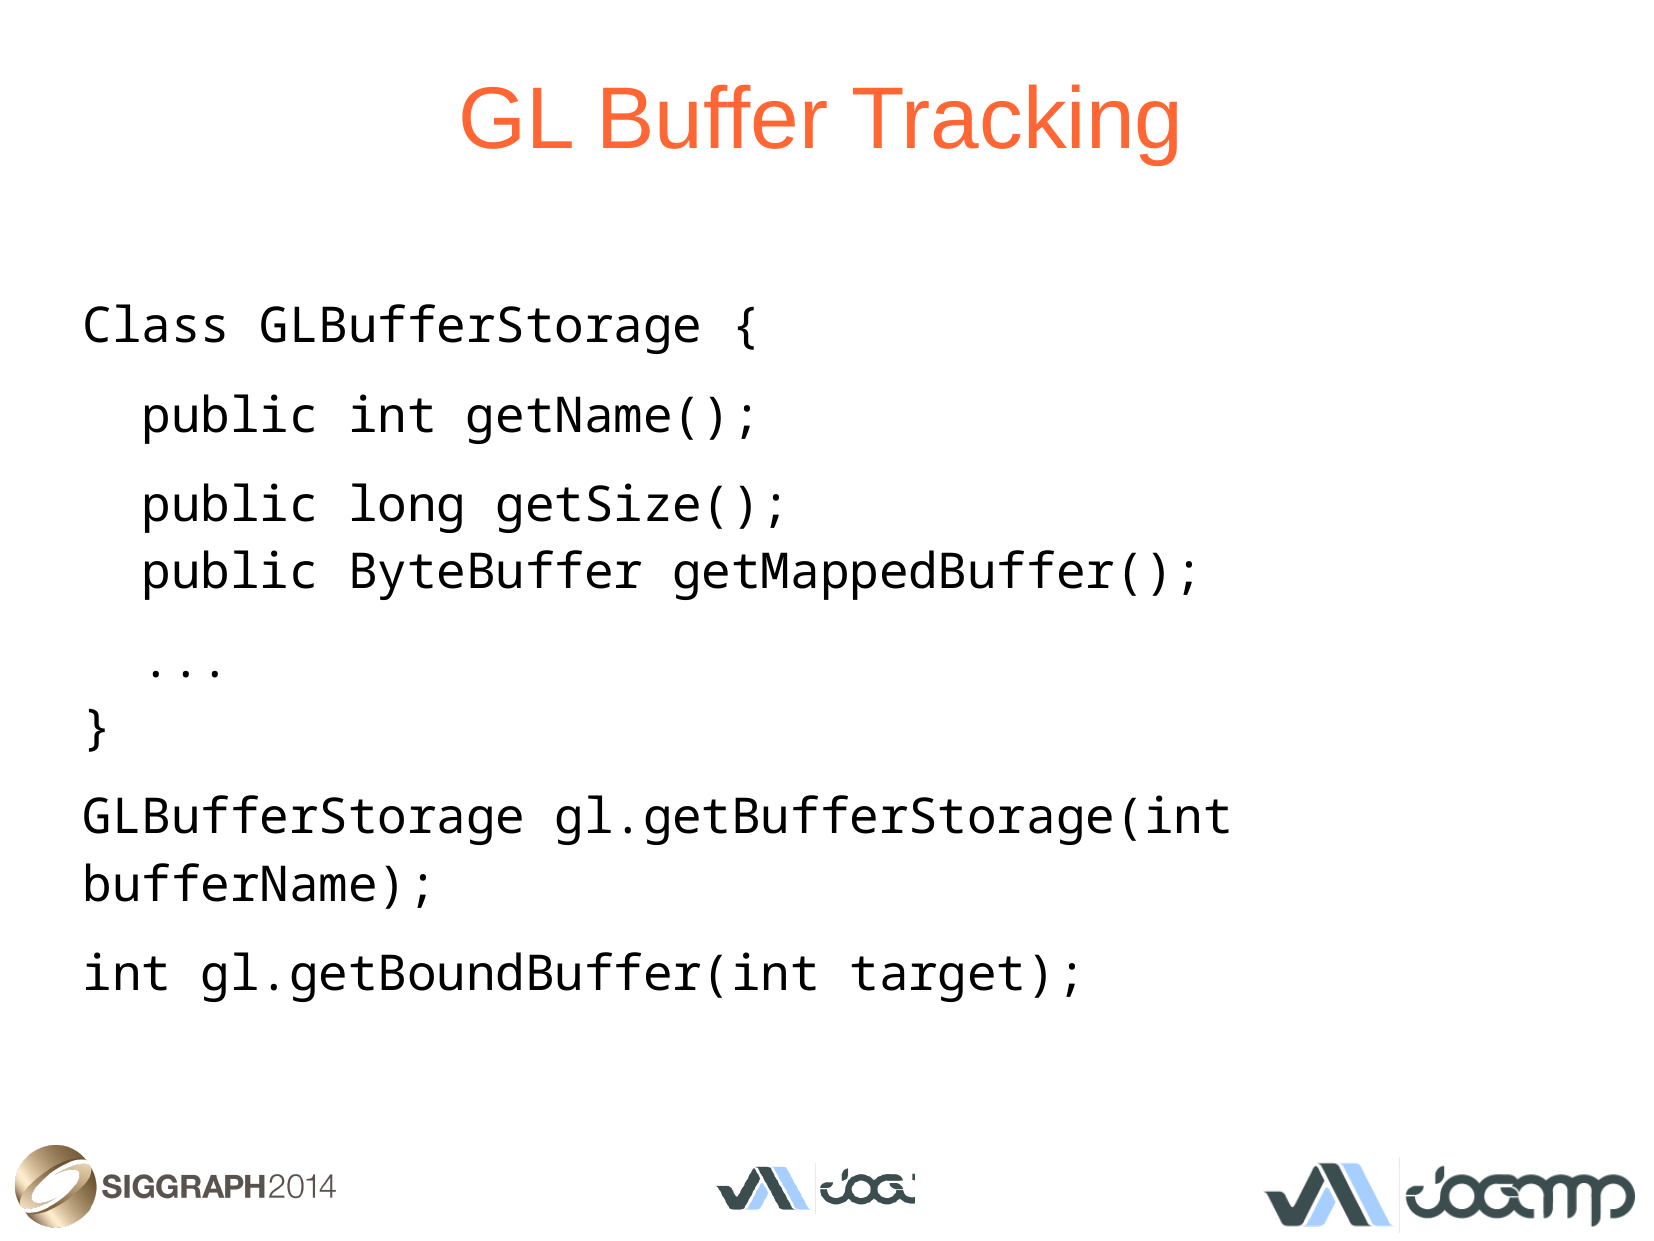

# GL Buffer Tracking
Class GLBufferStorage {
 public int getName();
 public long getSize();
 public ByteBuffer getMappedBuffer();
 ...
}
GLBufferStorage gl.getBufferStorage(int bufferName);
int gl.getBoundBuffer(int target);